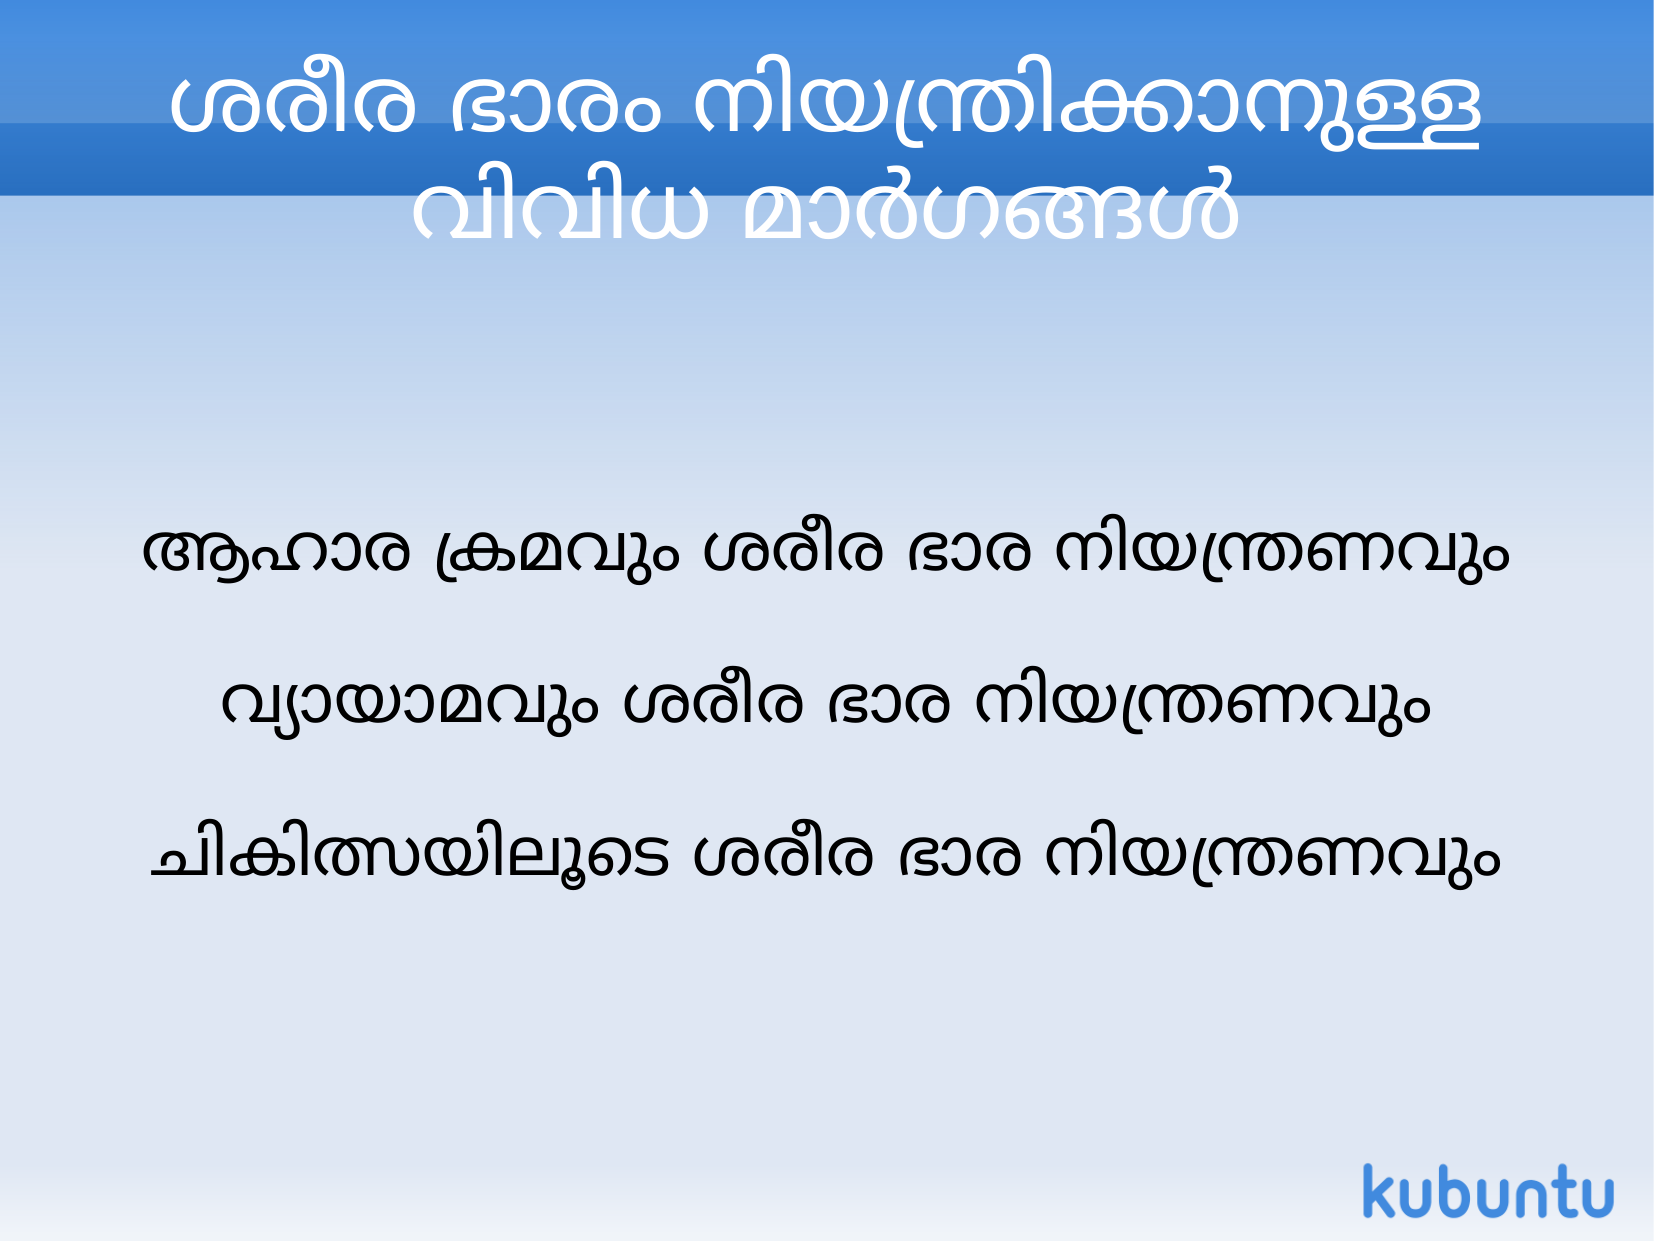

# ശരീര ഭാരം നിയന്ത്രിക്കാനുള്ള വിവിധ മാര്‍ഗങ്ങള്‍
ആഹാര ക്രമവും ശരീര ഭാര നിയന്ത്രണവും
വ്യായാമവും ശരീര ഭാര നിയന്ത്രണവും
ചികിത്സയിലൂടെ ശരീര ഭാര നിയന്ത്രണവും